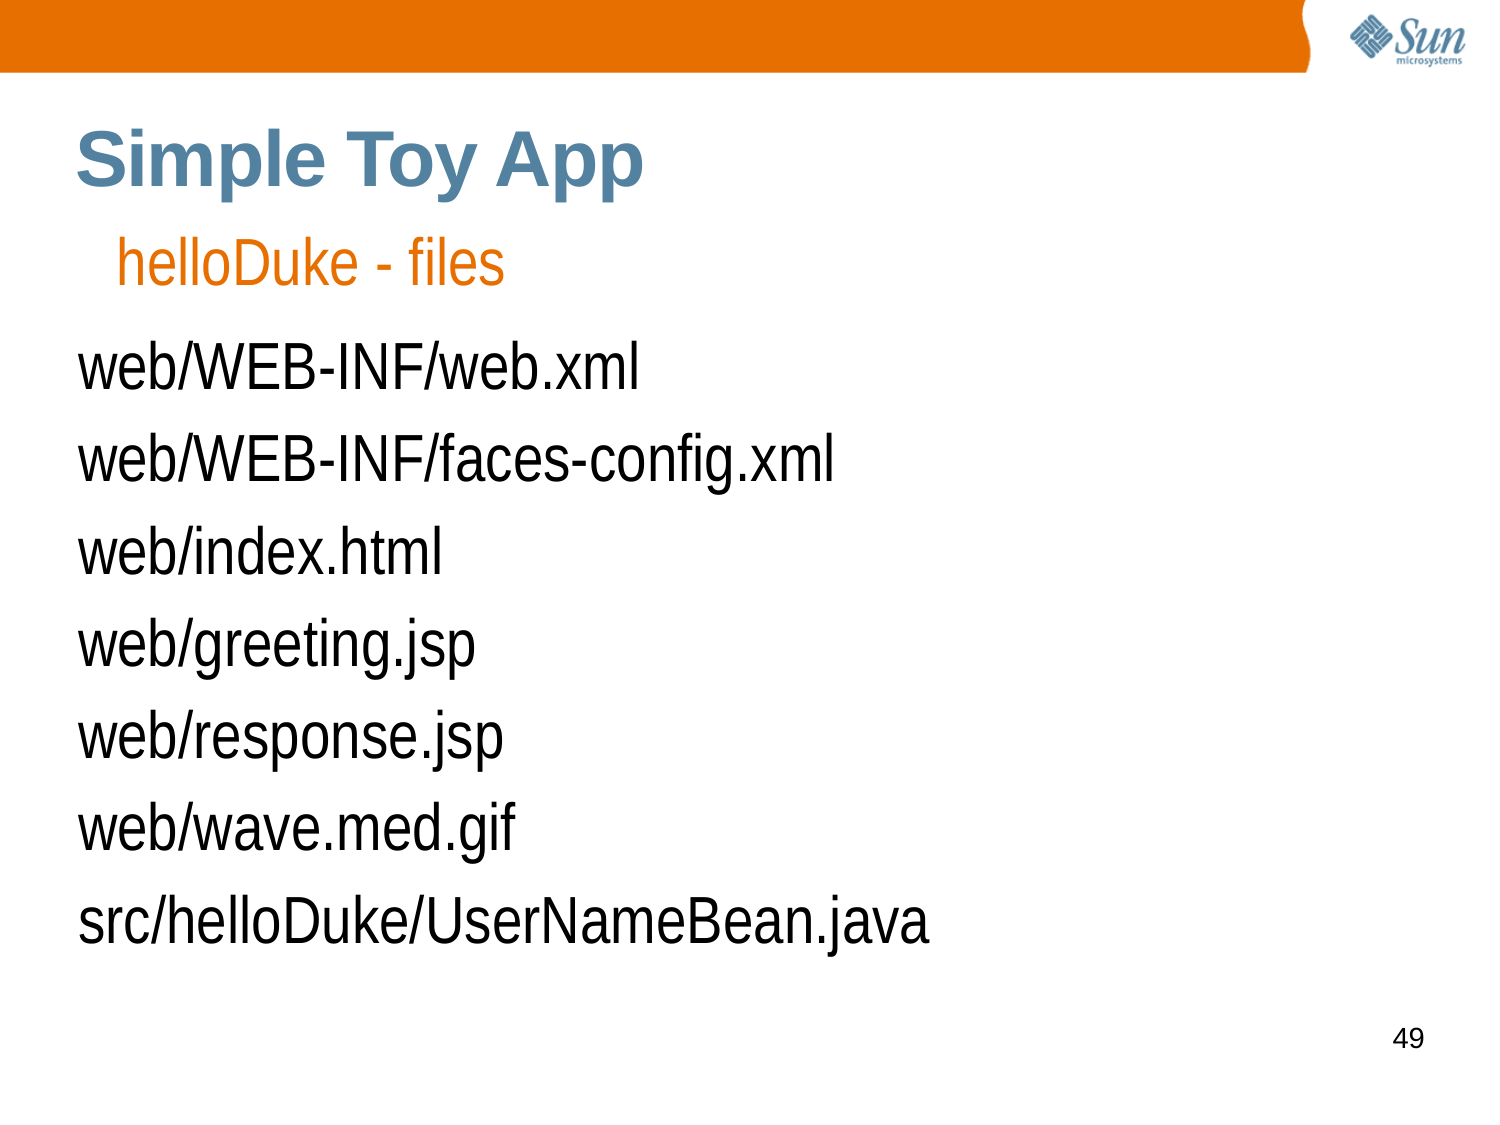

# Simple Toy App
helloDuke - files
web/WEB-INF/web.xml
web/WEB-INF/faces-config.xml
web/index.html
web/greeting.jsp
web/response.jsp
web/wave.med.gif
src/helloDuke/UserNameBean.java
49